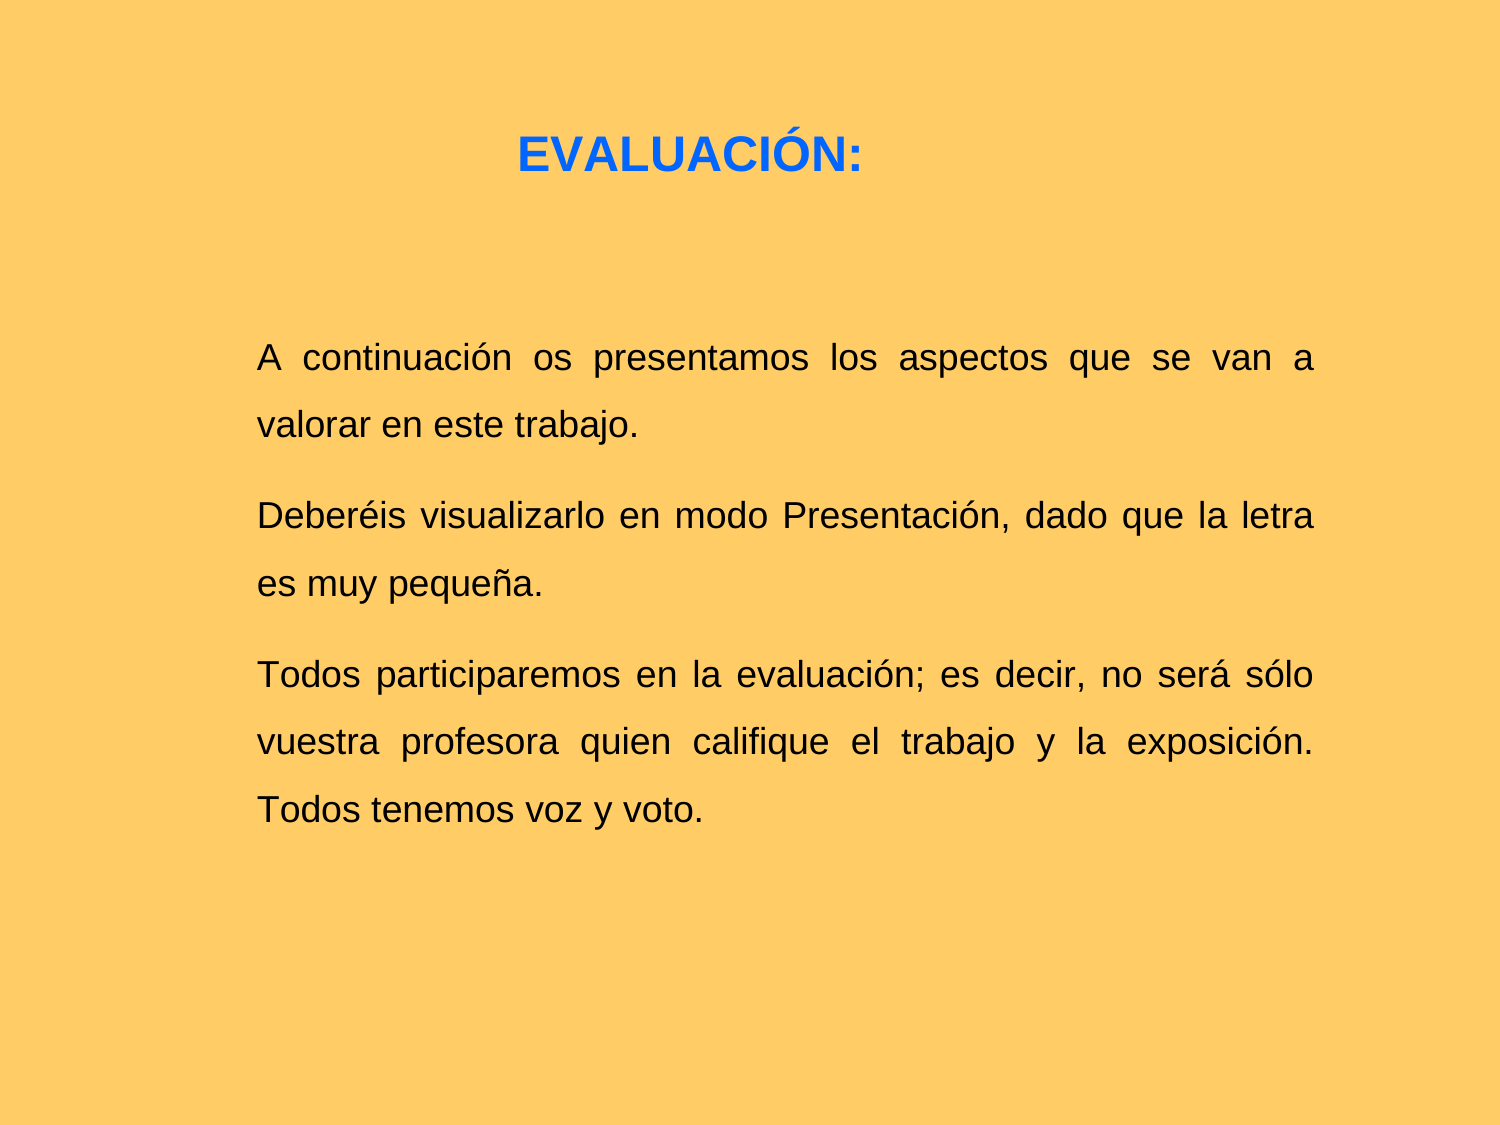

EVALUACIÓN:
A continuación os presentamos los aspectos que se van a valorar en este trabajo.
Deberéis visualizarlo en modo Presentación, dado que la letra es muy pequeña.
Todos participaremos en la evaluación; es decir, no será sólo vuestra profesora quien califique el trabajo y la exposición. Todos tenemos voz y voto.